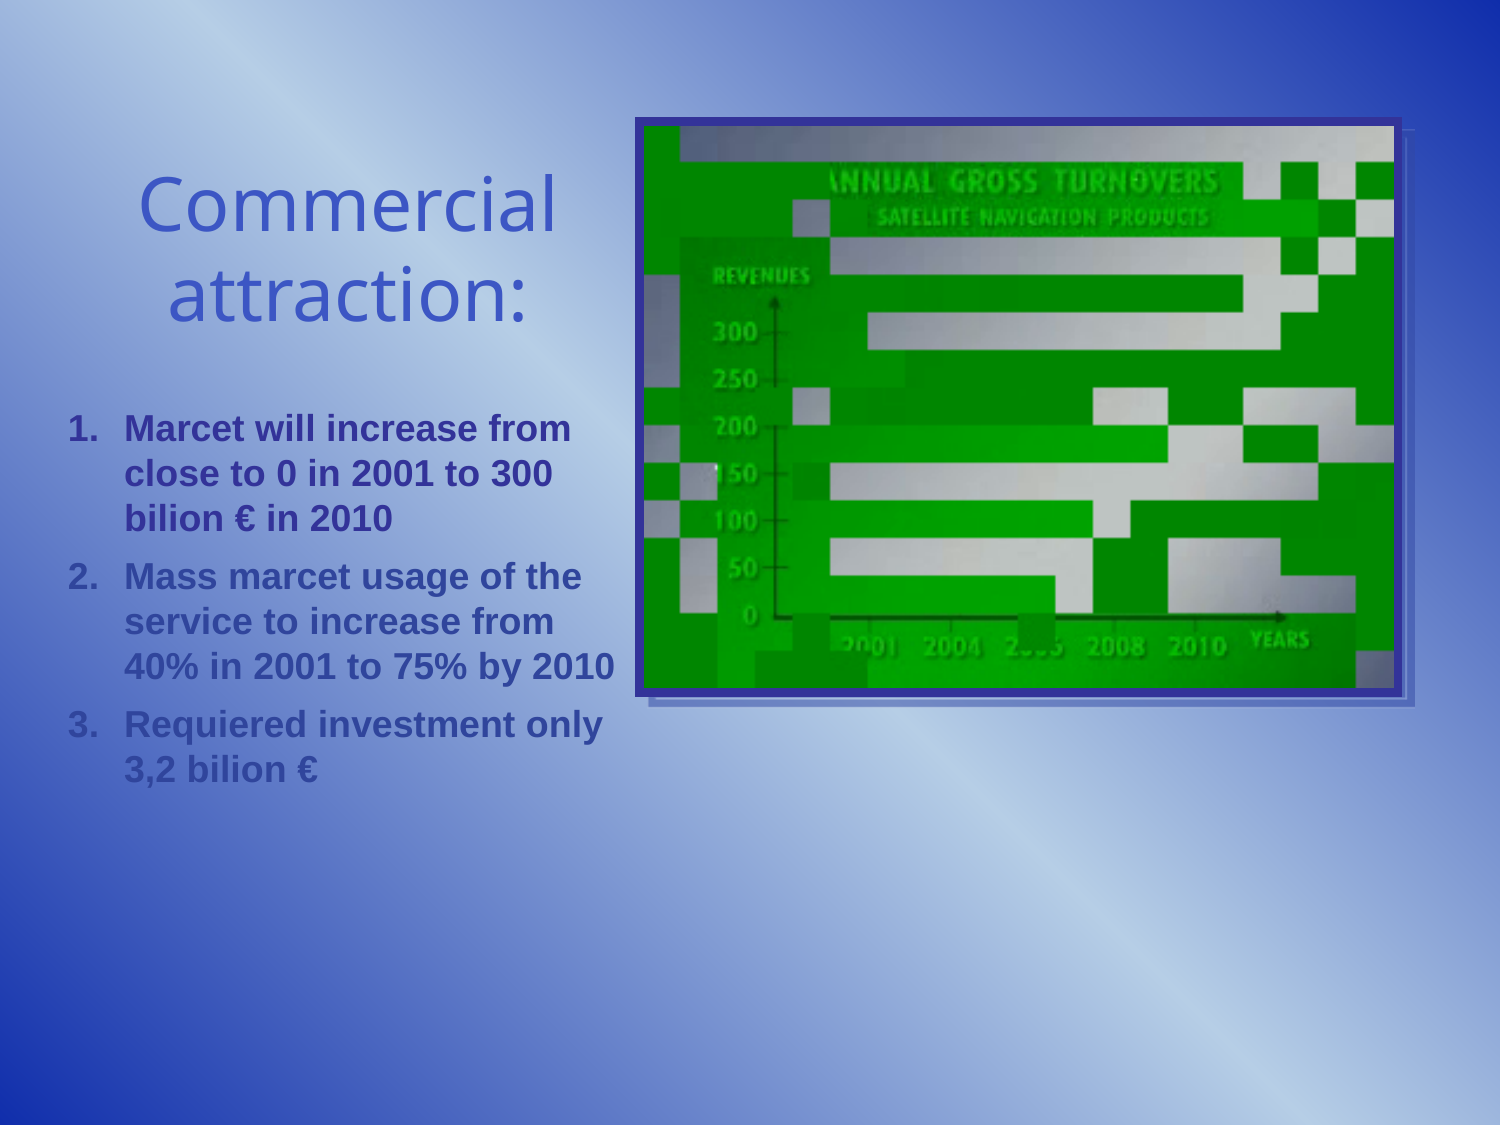

Commercial
attraction:
Marcet will increase from close to 0 in 2001 to 300 bilion € in 2010
Mass marcet usage of the service to increase from 40% in 2001 to 75% by 2010
Requiered investment only 3,2 bilion €